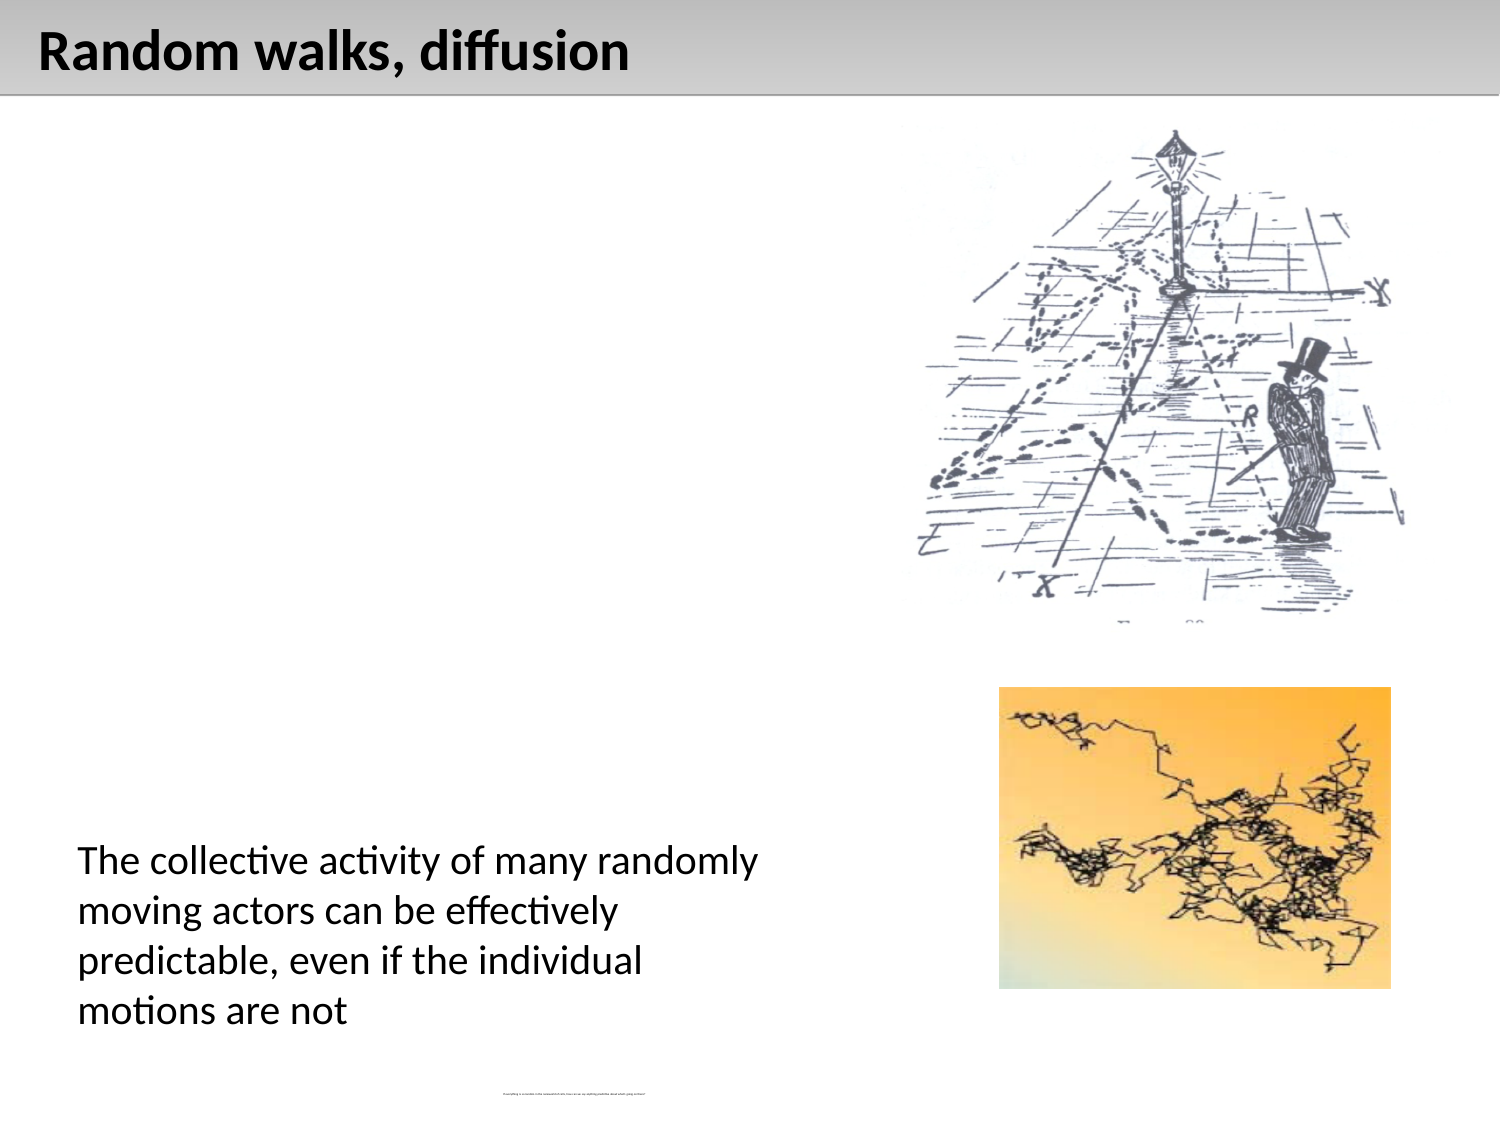

# Random walks, diffusion
The collective activity of many randomly moving actors can be effectively
predictable, even if the individual motions are not
Key themes:
Brownian motion
Random walks
Diffusion laws
Biological applications of diffusion
Biological question:
Physical idea:
If everything is so random in the nanoworld of cells, how can we say anything predictive about what’s going on there?